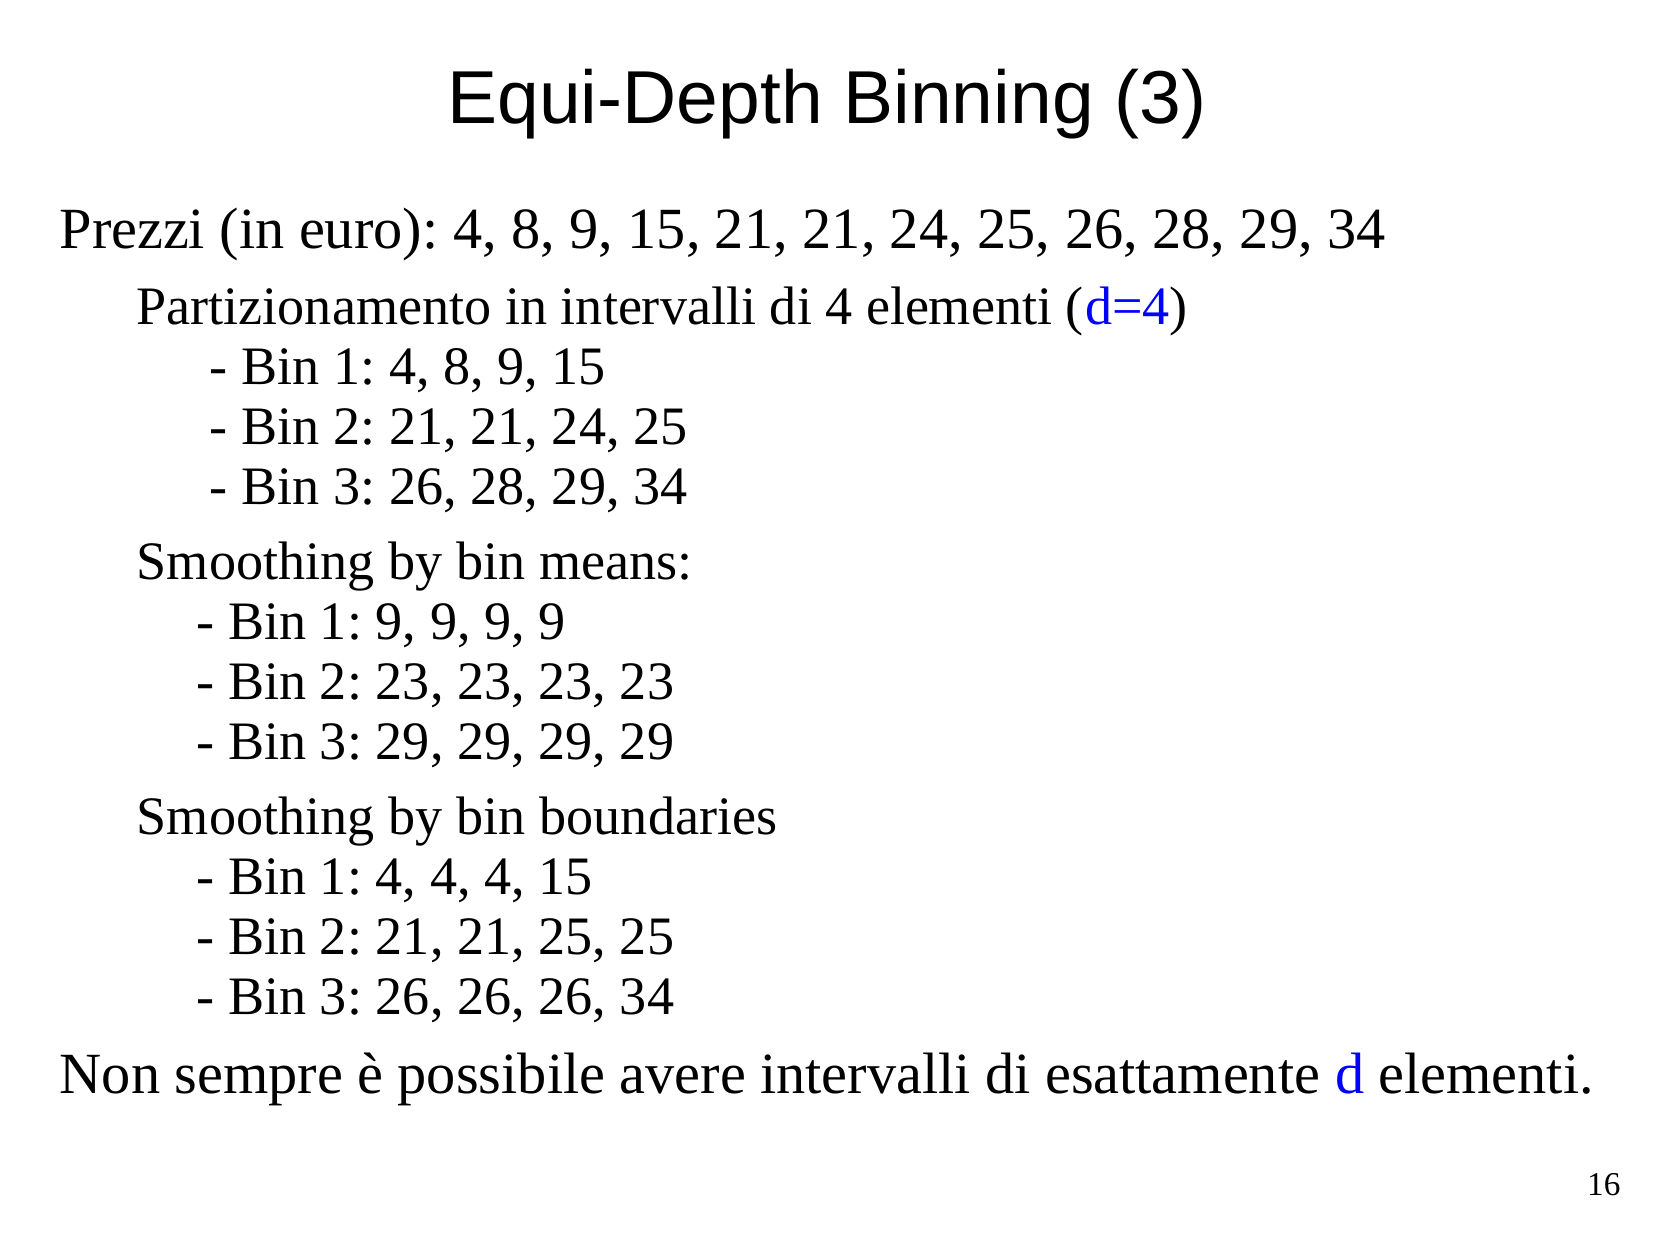

# Equi-Depth Binning (3)
Prezzi (in euro): 4, 8, 9, 15, 21, 21, 24, 25, 26, 28, 29, 34
Partizionamento in intervalli di 4 elementi (d=4)
 - Bin 1: 4, 8, 9, 15
 - Bin 2: 21, 21, 24, 25
 - Bin 3: 26, 28, 29, 34
Smoothing by bin means:
 - Bin 1: 9, 9, 9, 9
 - Bin 2: 23, 23, 23, 23
 - Bin 3: 29, 29, 29, 29
Smoothing by bin boundaries
 - Bin 1: 4, 4, 4, 15
 - Bin 2: 21, 21, 25, 25
 - Bin 3: 26, 26, 26, 34
Non sempre è possibile avere intervalli di esattamente d elementi.